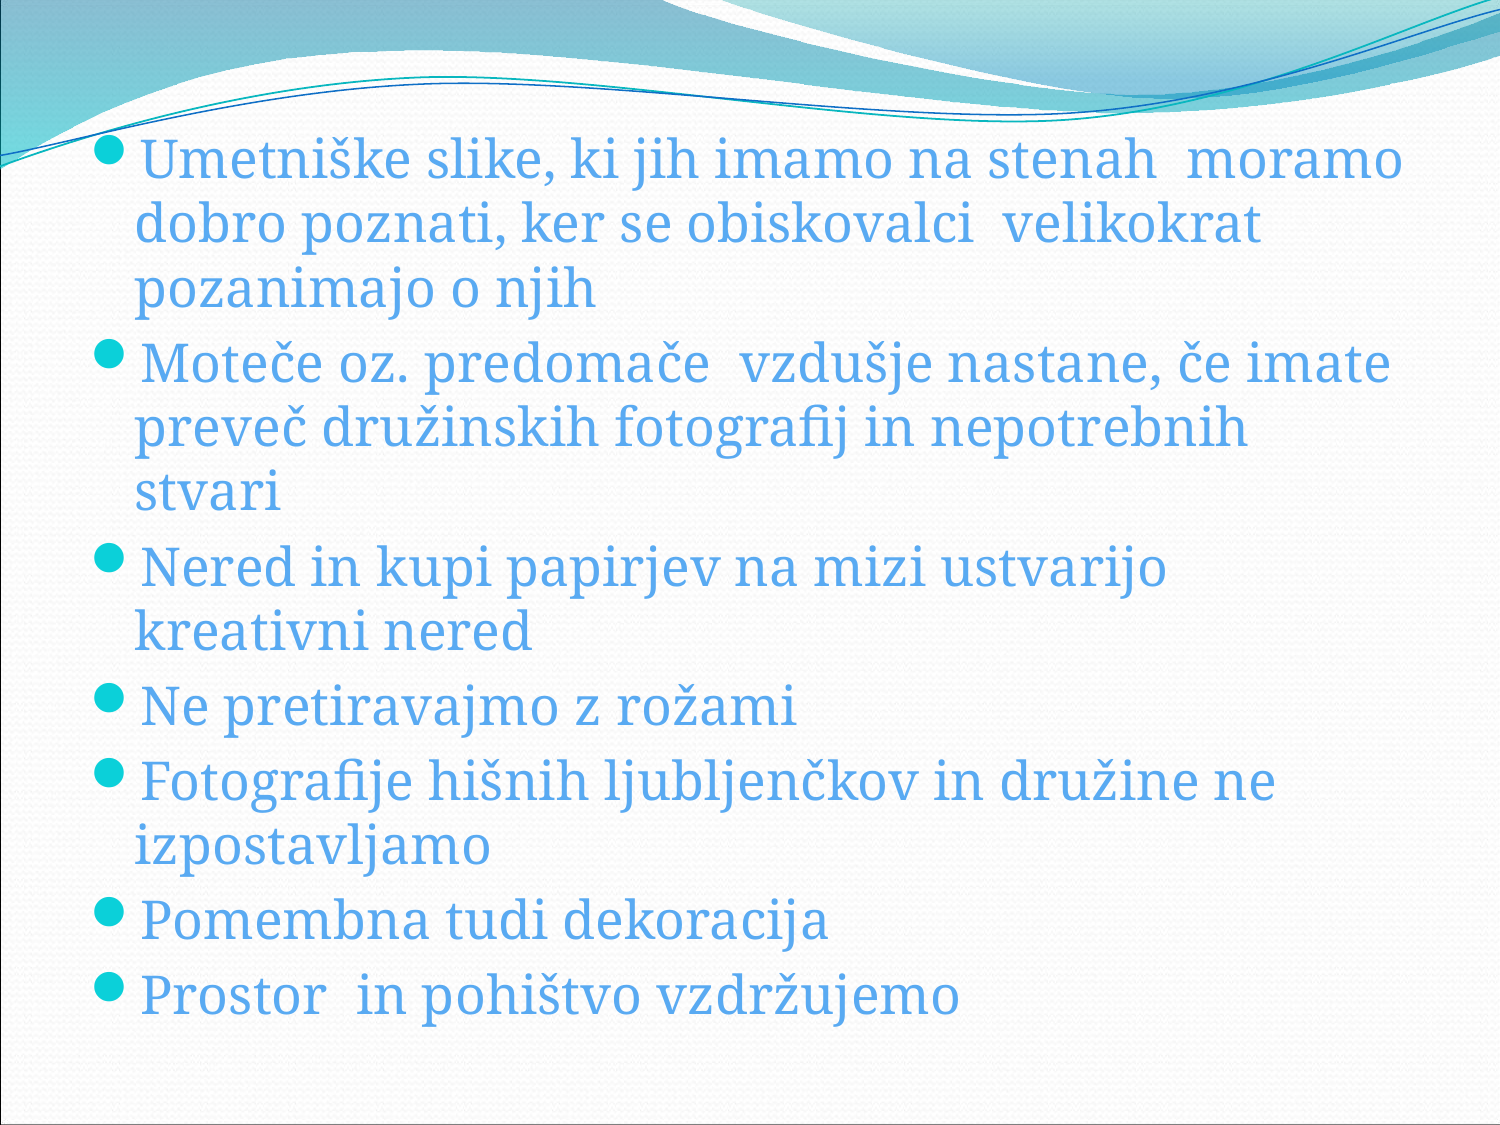

# Umetniške slike, ki jih imamo na stenah moramo dobro poznati, ker se obiskovalci velikokrat pozanimajo o njih
Moteče oz. predomače vzdušje nastane, če imate preveč družinskih fotografij in nepotrebnih stvari
Nered in kupi papirjev na mizi ustvarijo kreativni nered
Ne pretiravajmo z rožami
Fotografije hišnih ljubljenčkov in družine ne izpostavljamo
Pomembna tudi dekoracija
Prostor in pohištvo vzdržujemo